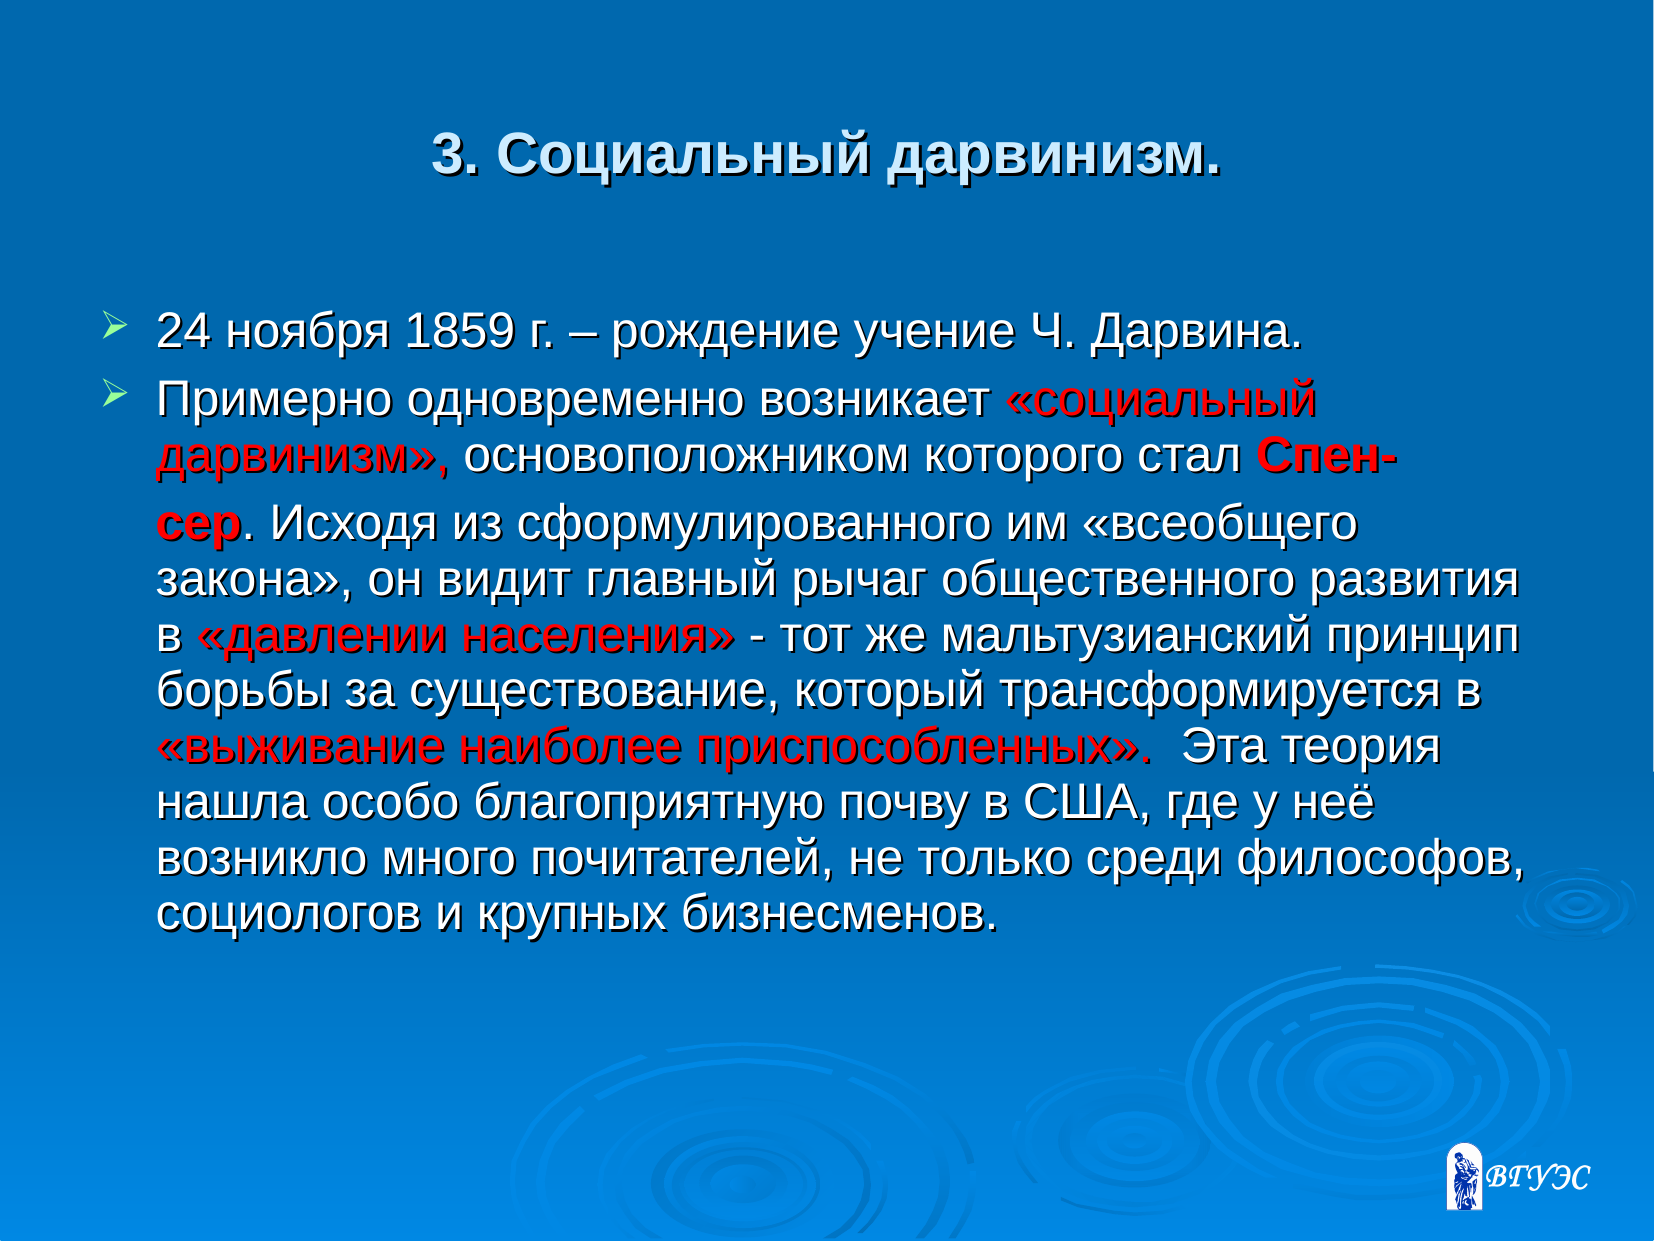

# 3. Социальный дарвинизм.
24 ноября 1859 г. – рождение учение Ч. Дарвина.
Примерно одновременно возникает «социальный дарвинизм», основоположником которого стал Спен-
 сер. Исходя из сформулированного им «всеобщего закона», он видит главный рычаг общественного развития в «давлении населения» - тот же мальтузианский принцип борьбы за существование, который трансформируется в «выживание наиболее приспособленных». Эта теория нашла особо благоприятную почву в США, где у неё возникло много почитателей, не только среди философов, социологов и крупных бизнесменов.